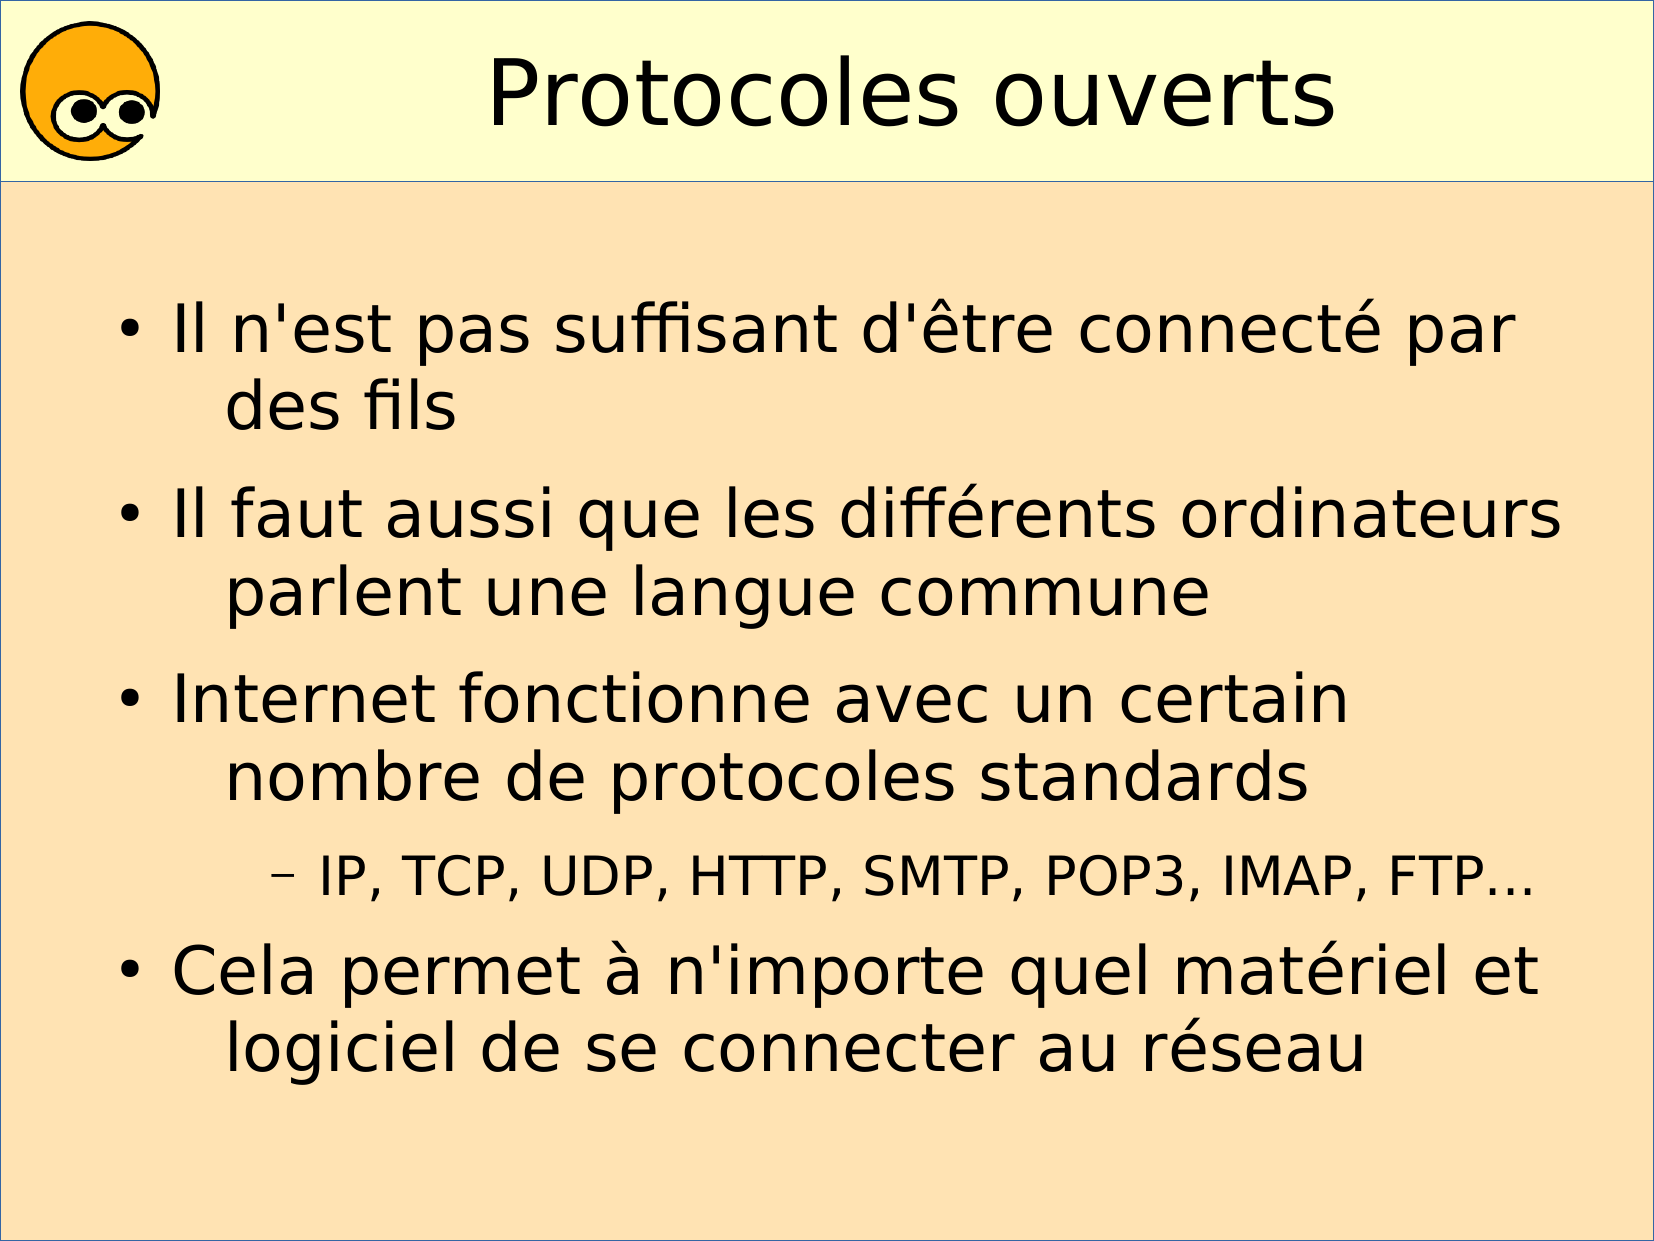

# Protocoles ouverts
Il n'est pas suffisant d'être connecté par des fils
Il faut aussi que les différents ordinateurs parlent une langue commune
Internet fonctionne avec un certain nombre de protocoles standards
IP, TCP, UDP, HTTP, SMTP, POP3, IMAP, FTP...
Cela permet à n'importe quel matériel et logiciel de se connecter au réseau